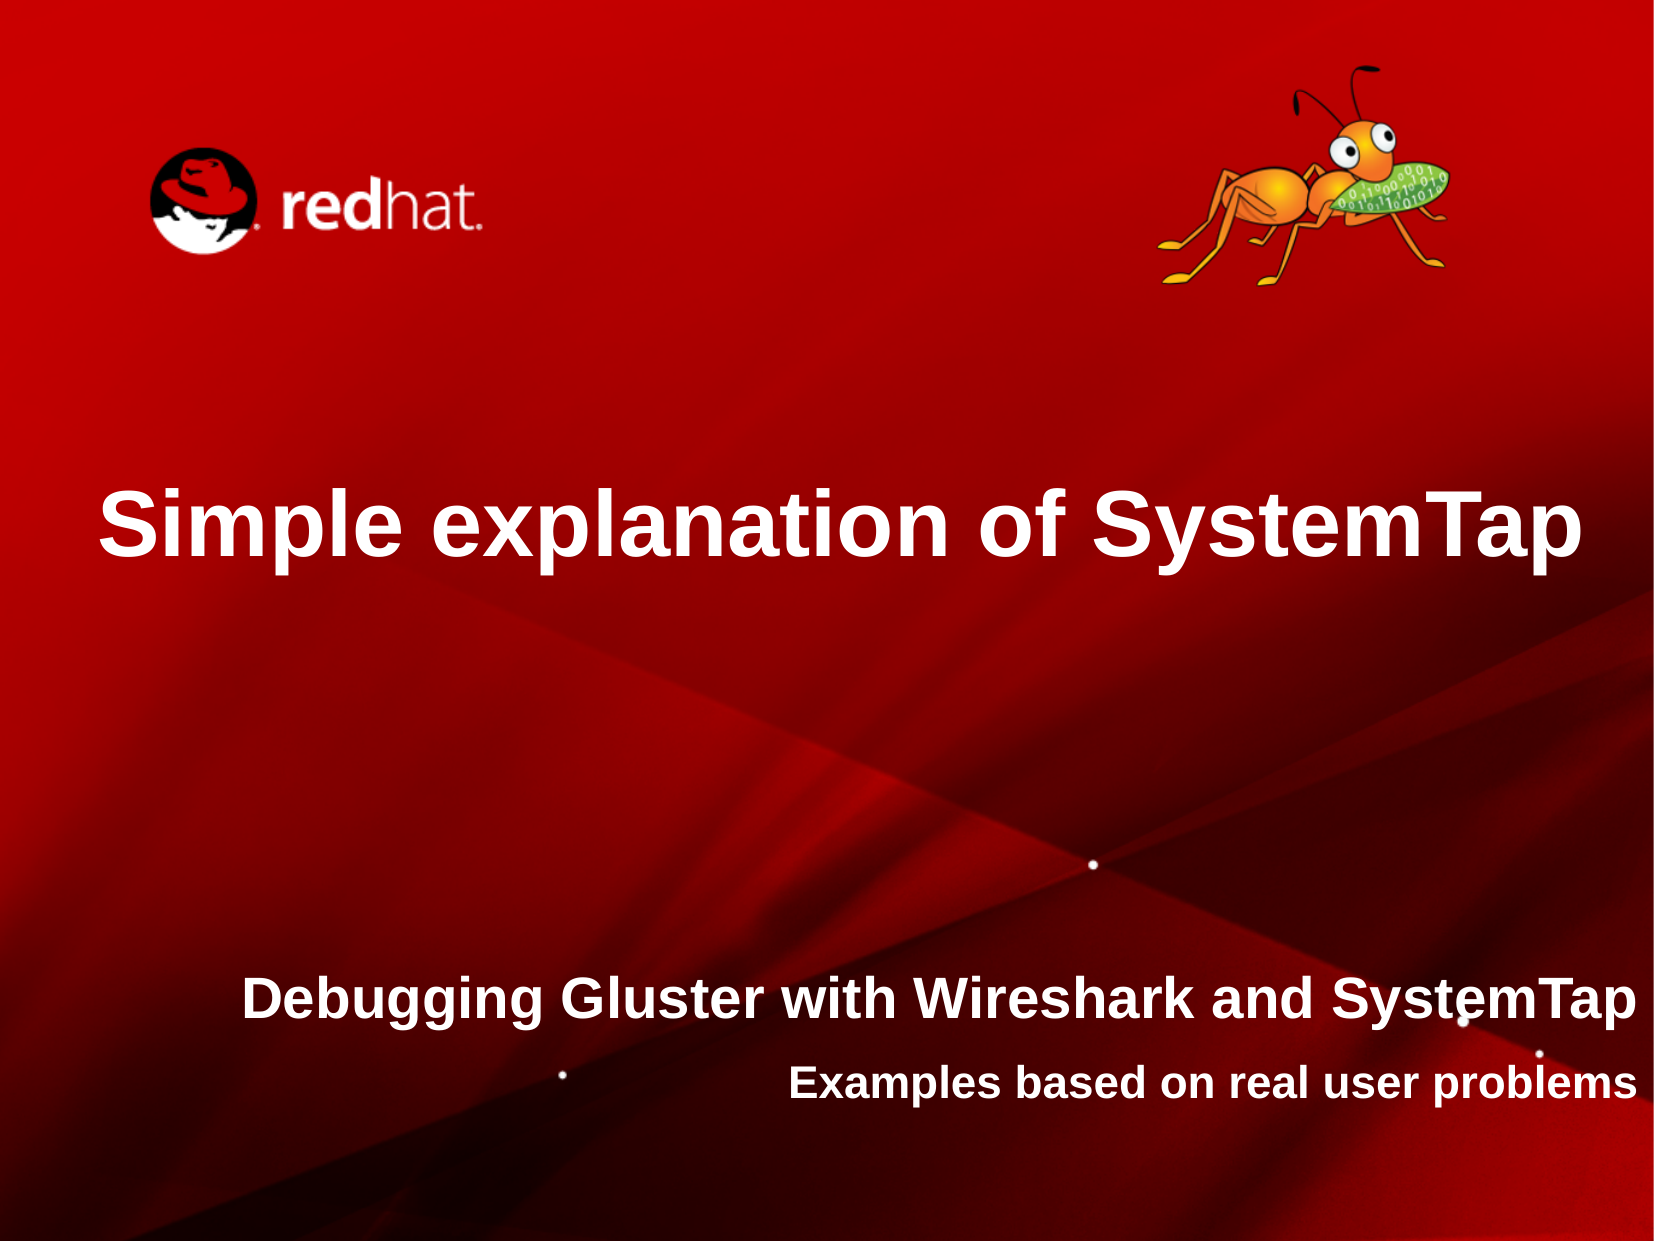

# Simple explanation of SystemTap
Debugging Gluster with Wireshark and SystemTap
Examples based on real user problems